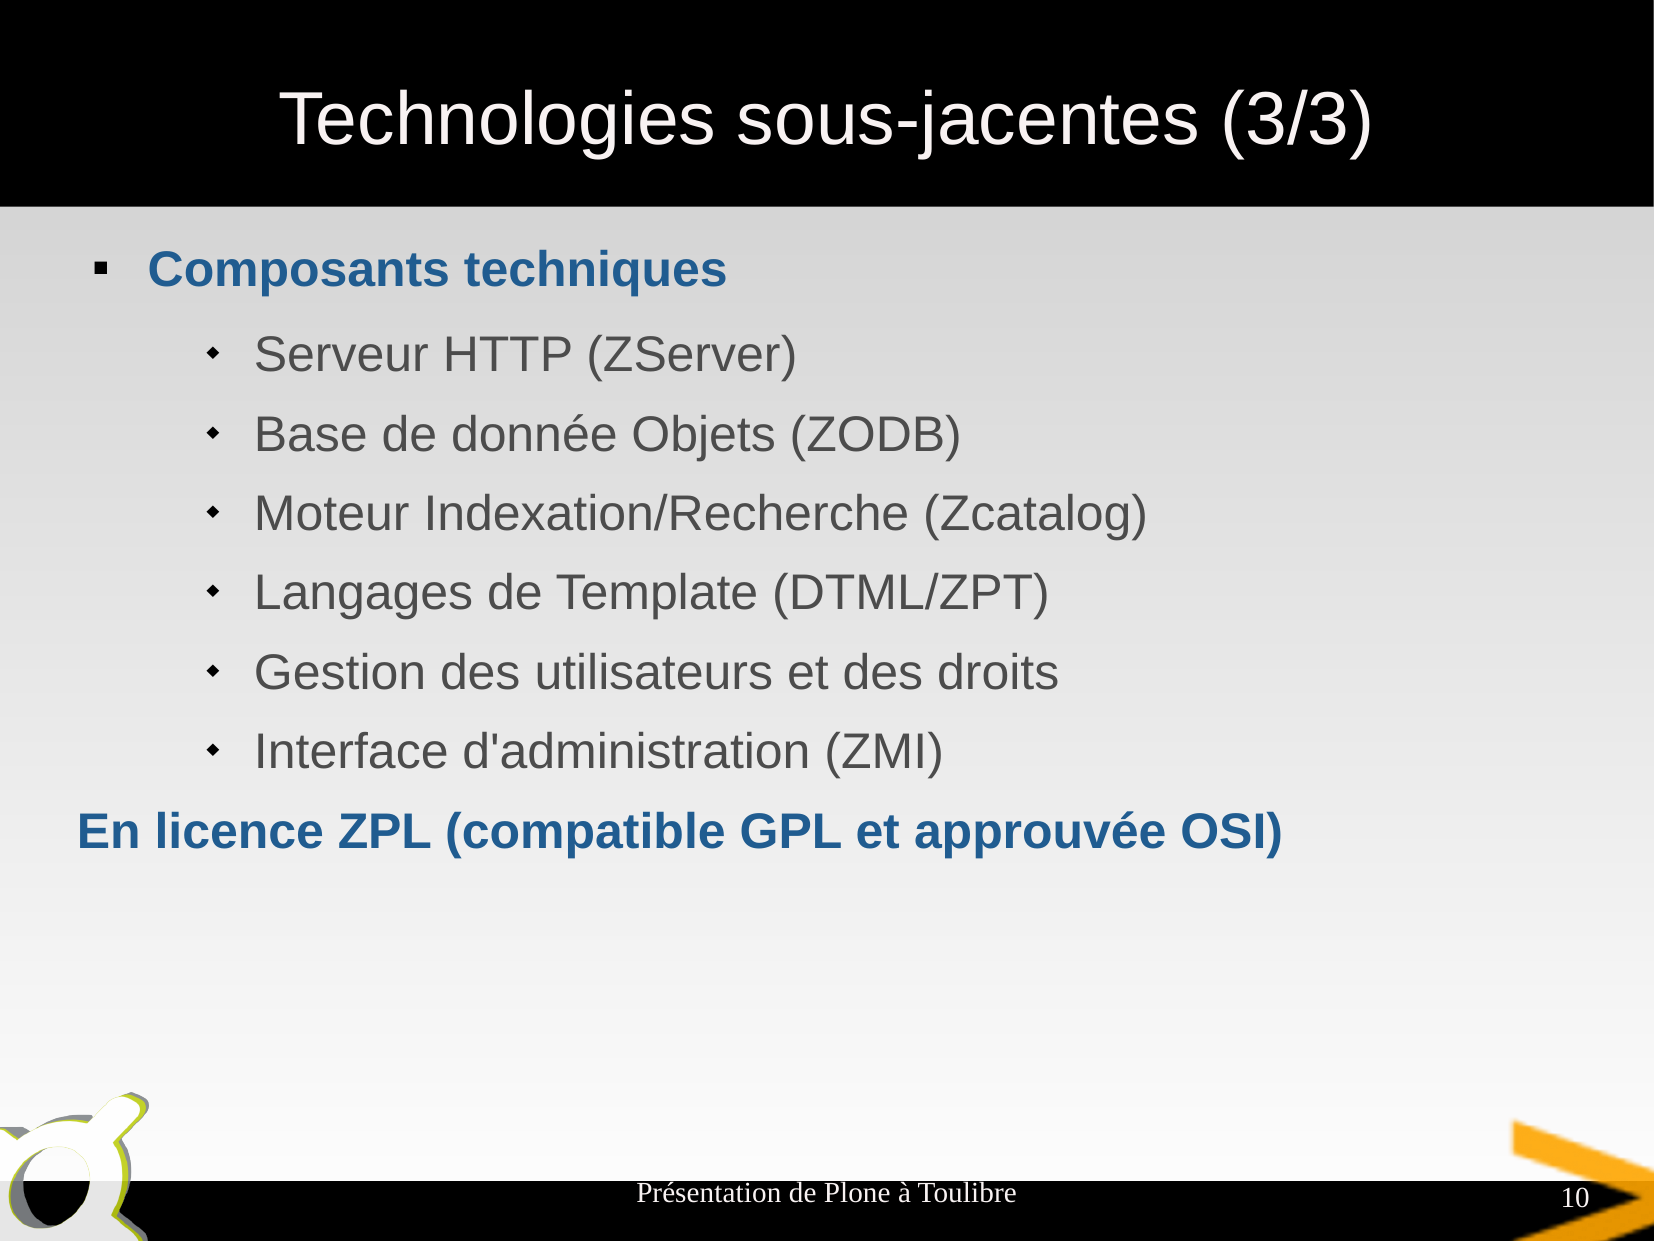

# Technologies sous-jacentes (3/3)
Composants techniques
Serveur HTTP (ZServer)
Base de donnée Objets (ZODB)
Moteur Indexation/Recherche (Zcatalog)
Langages de Template (DTML/ZPT)
Gestion des utilisateurs et des droits
Interface d'administration (ZMI)
En licence ZPL (compatible GPL et approuvée OSI)
Présentation de Plone à Toulibre
10